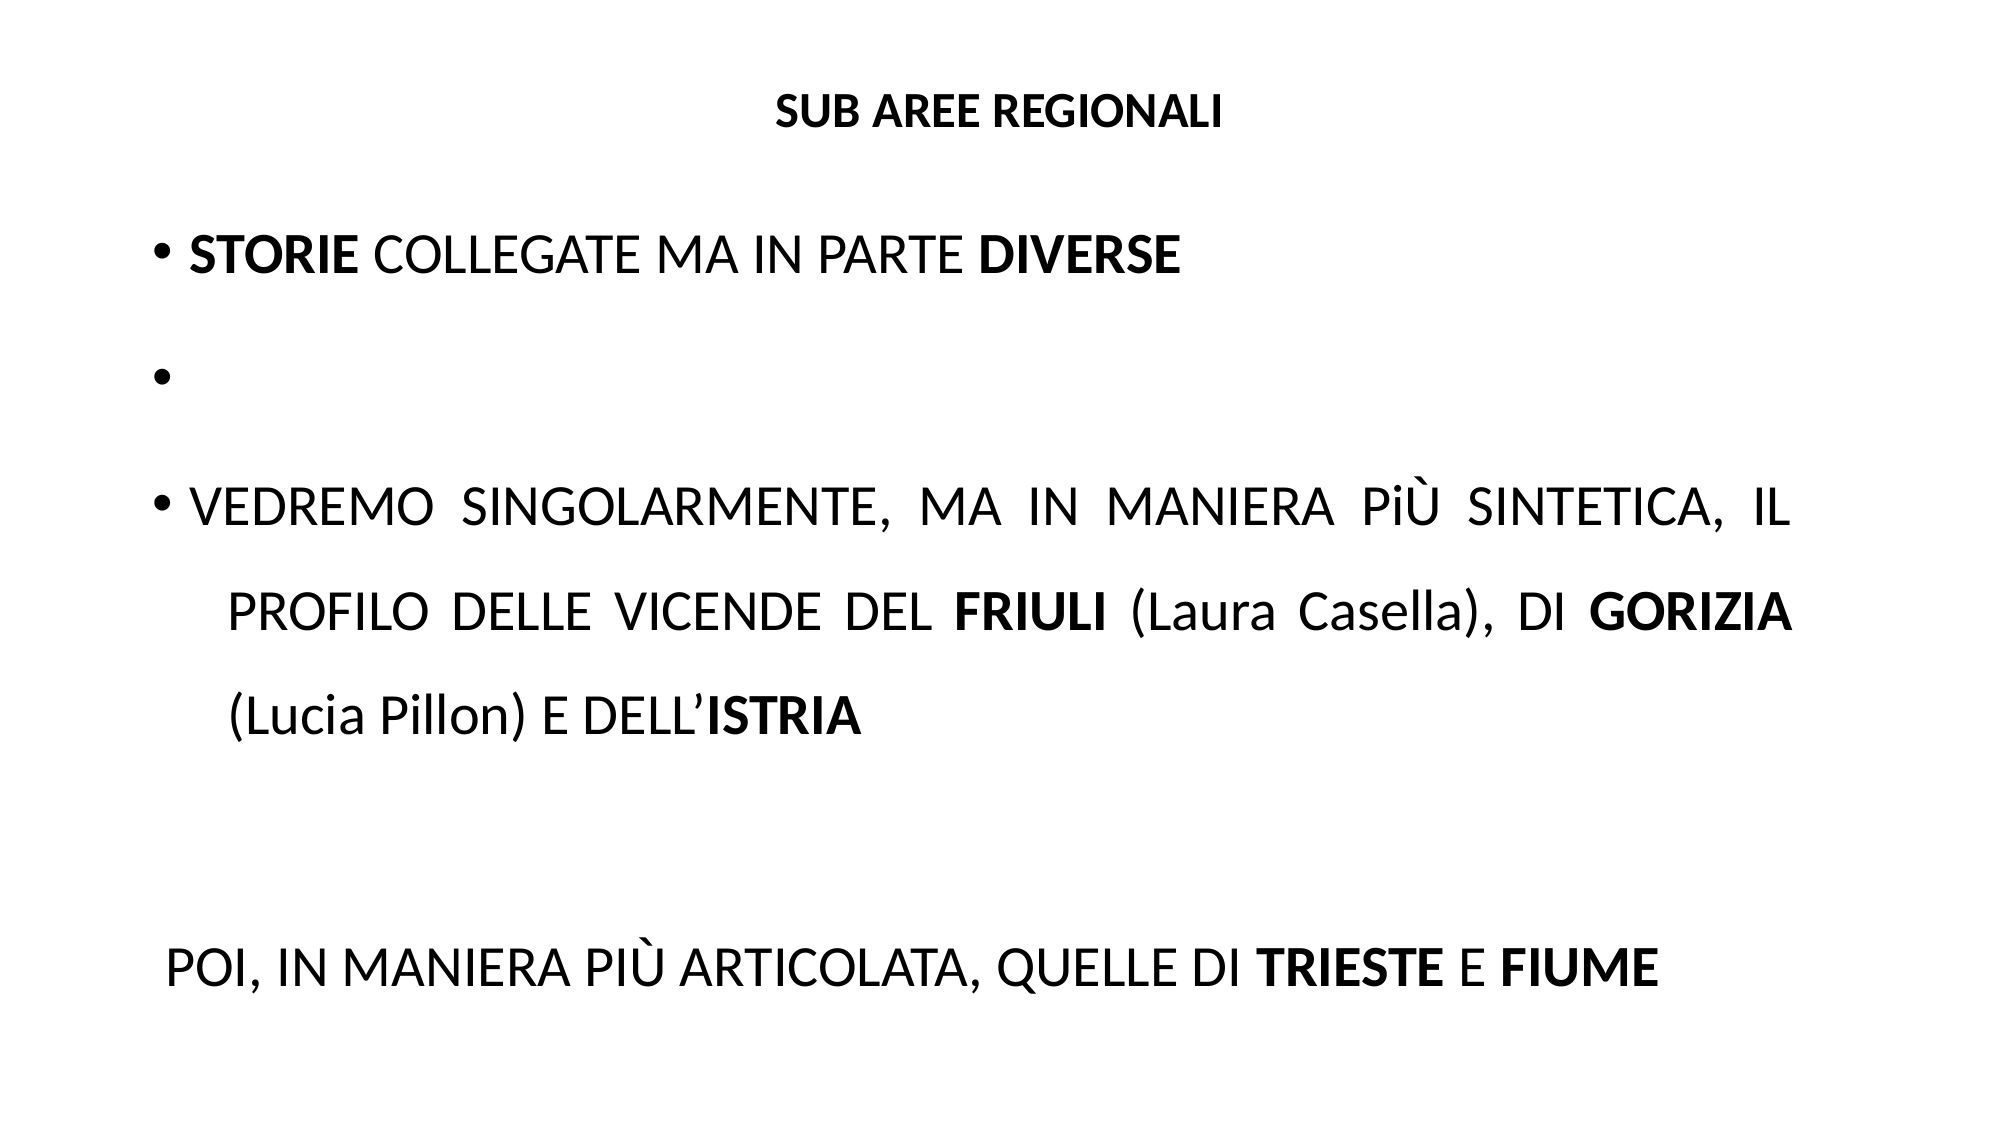

# SUB AREE REGIONALI
STORIE COLLEGATE MA IN PARTE DIVERSE
VEDREMO SINGOLARMENTE, MA IN MANIERA PiÙ SINTETICA, IL PROFILO DELLE VICENDE DEL FRIULI (Laura Casella), DI GORIZIA (Lucia Pillon) E DELL’ISTRIA
 POI, IN MANIERA PIÙ ARTICOLATA, QUELLE DI TRIESTE E FIUME